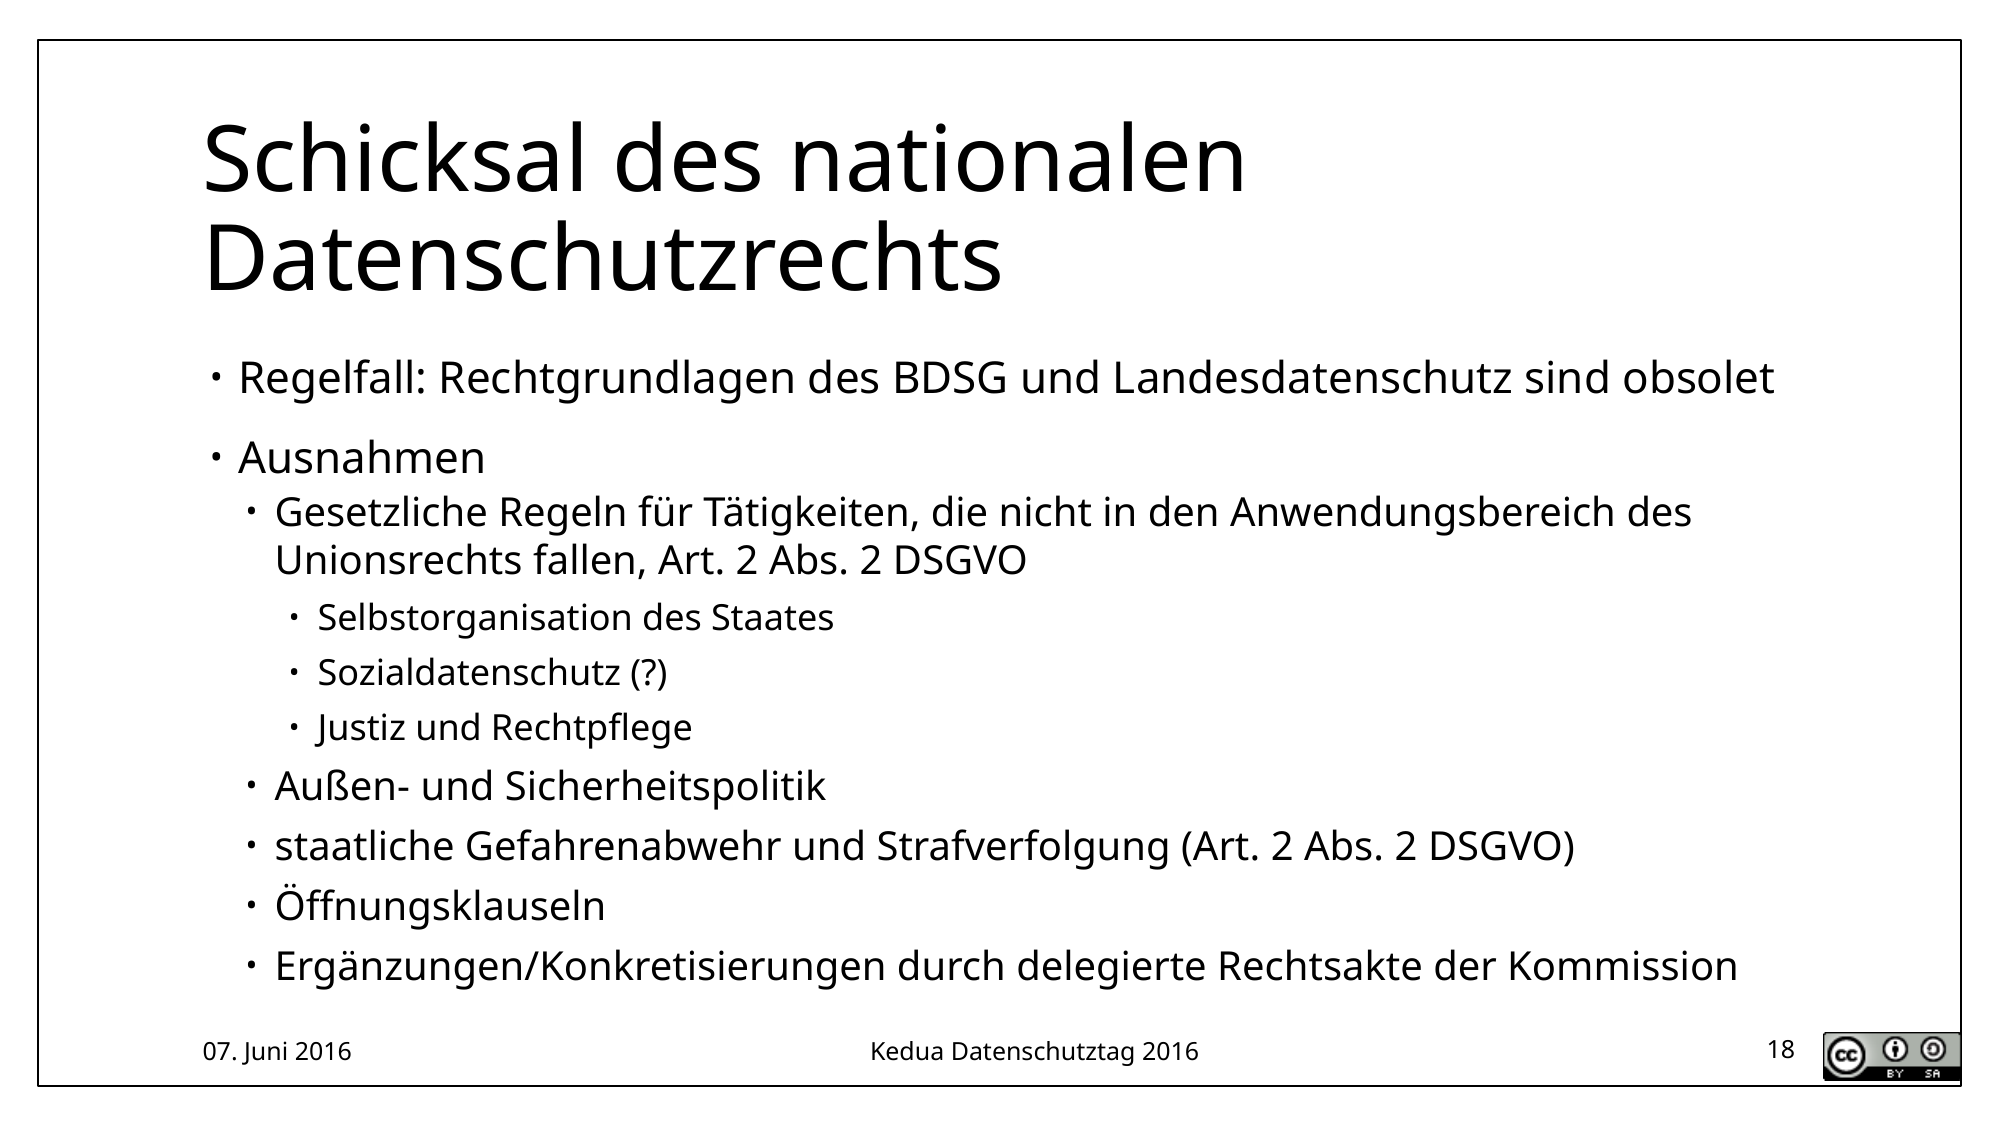

# Schicksal des nationalen Datenschutzrechts
Regelfall: Rechtgrundlagen des BDSG und Landesdatenschutz sind obsolet
Ausnahmen
Gesetzliche Regeln für Tätigkeiten, die nicht in den Anwendungsbereich des Unionsrechts fallen, Art. 2 Abs. 2 DSGVO
Selbstorganisation des Staates
Sozialdatenschutz (?)
Justiz und Rechtpflege
Außen- und Sicherheitspolitik
staatliche Gefahrenabwehr und Strafverfolgung (Art. 2 Abs. 2 DSGVO)
Öffnungsklauseln
Ergänzungen/Konkretisierungen durch delegierte Rechtsakte der Kommission
07. Juni 2016
Kedua Datenschutztag 2016